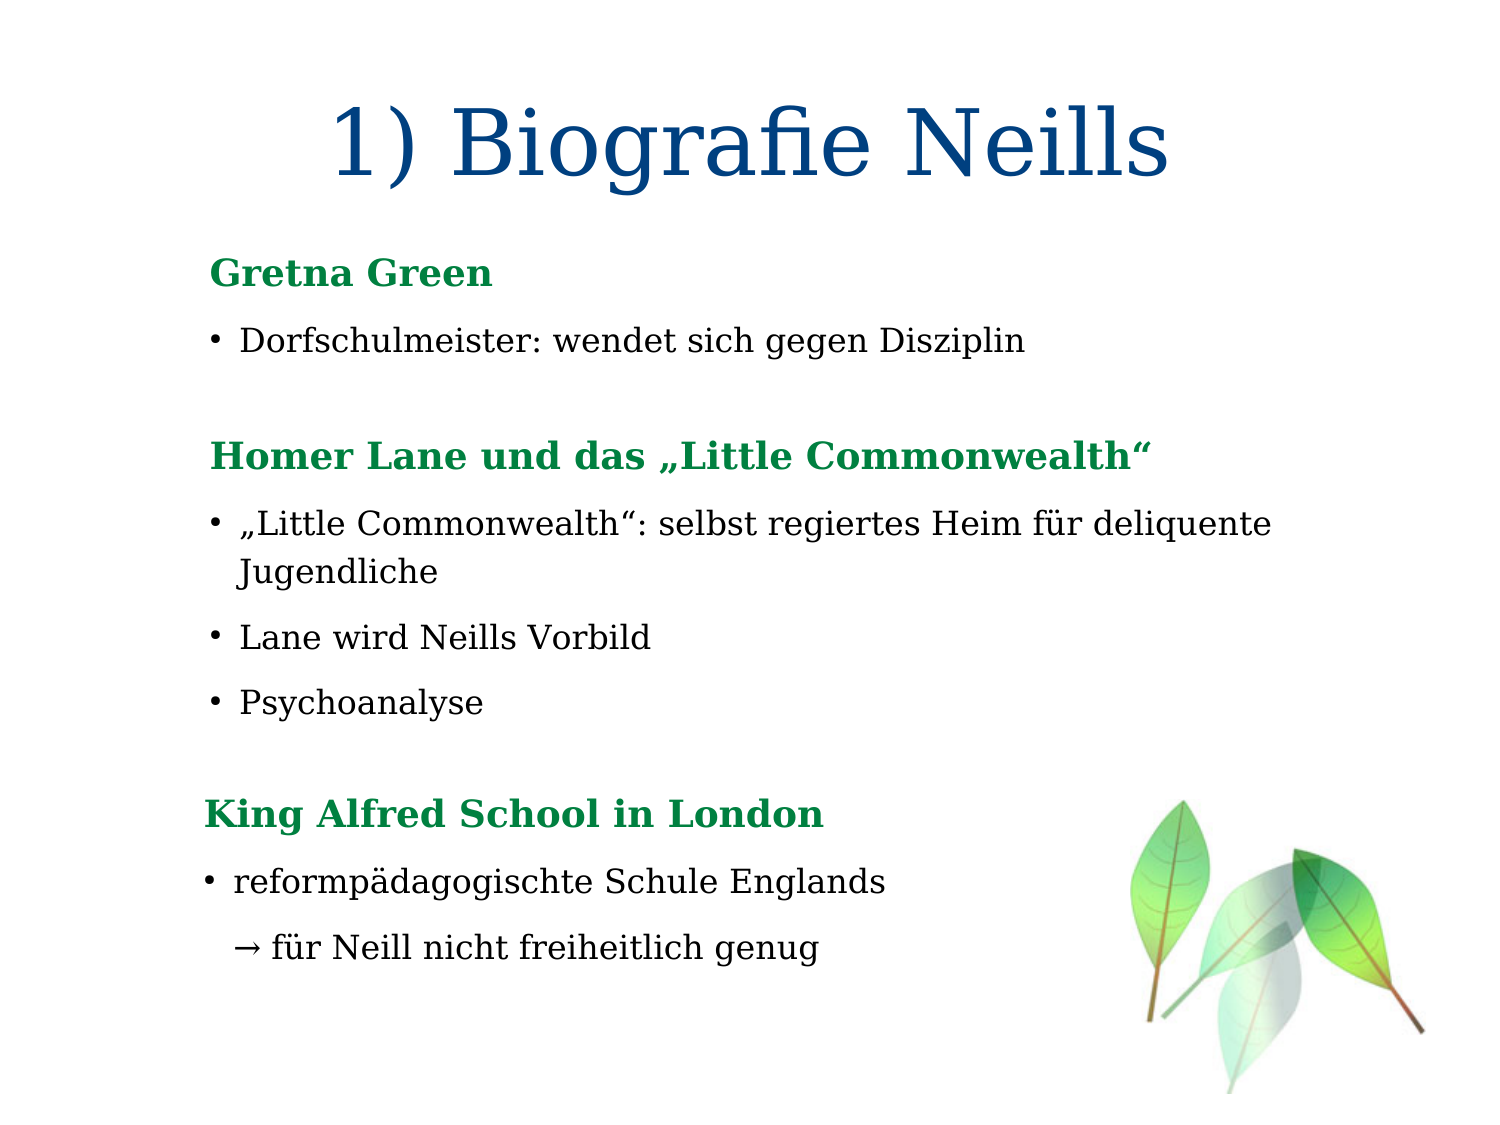

# 1) Biografie Neills
Gretna Green
Dorfschulmeister: wendet sich gegen Disziplin
Homer Lane und das „Little Commonwealth“
„Little Commonwealth“: selbst regiertes Heim für deliquente Jugendliche
Lane wird Neills Vorbild
Psychoanalyse
King Alfred School in London
reformpädagogischte Schule Englands
→ für Neill nicht freiheitlich genug